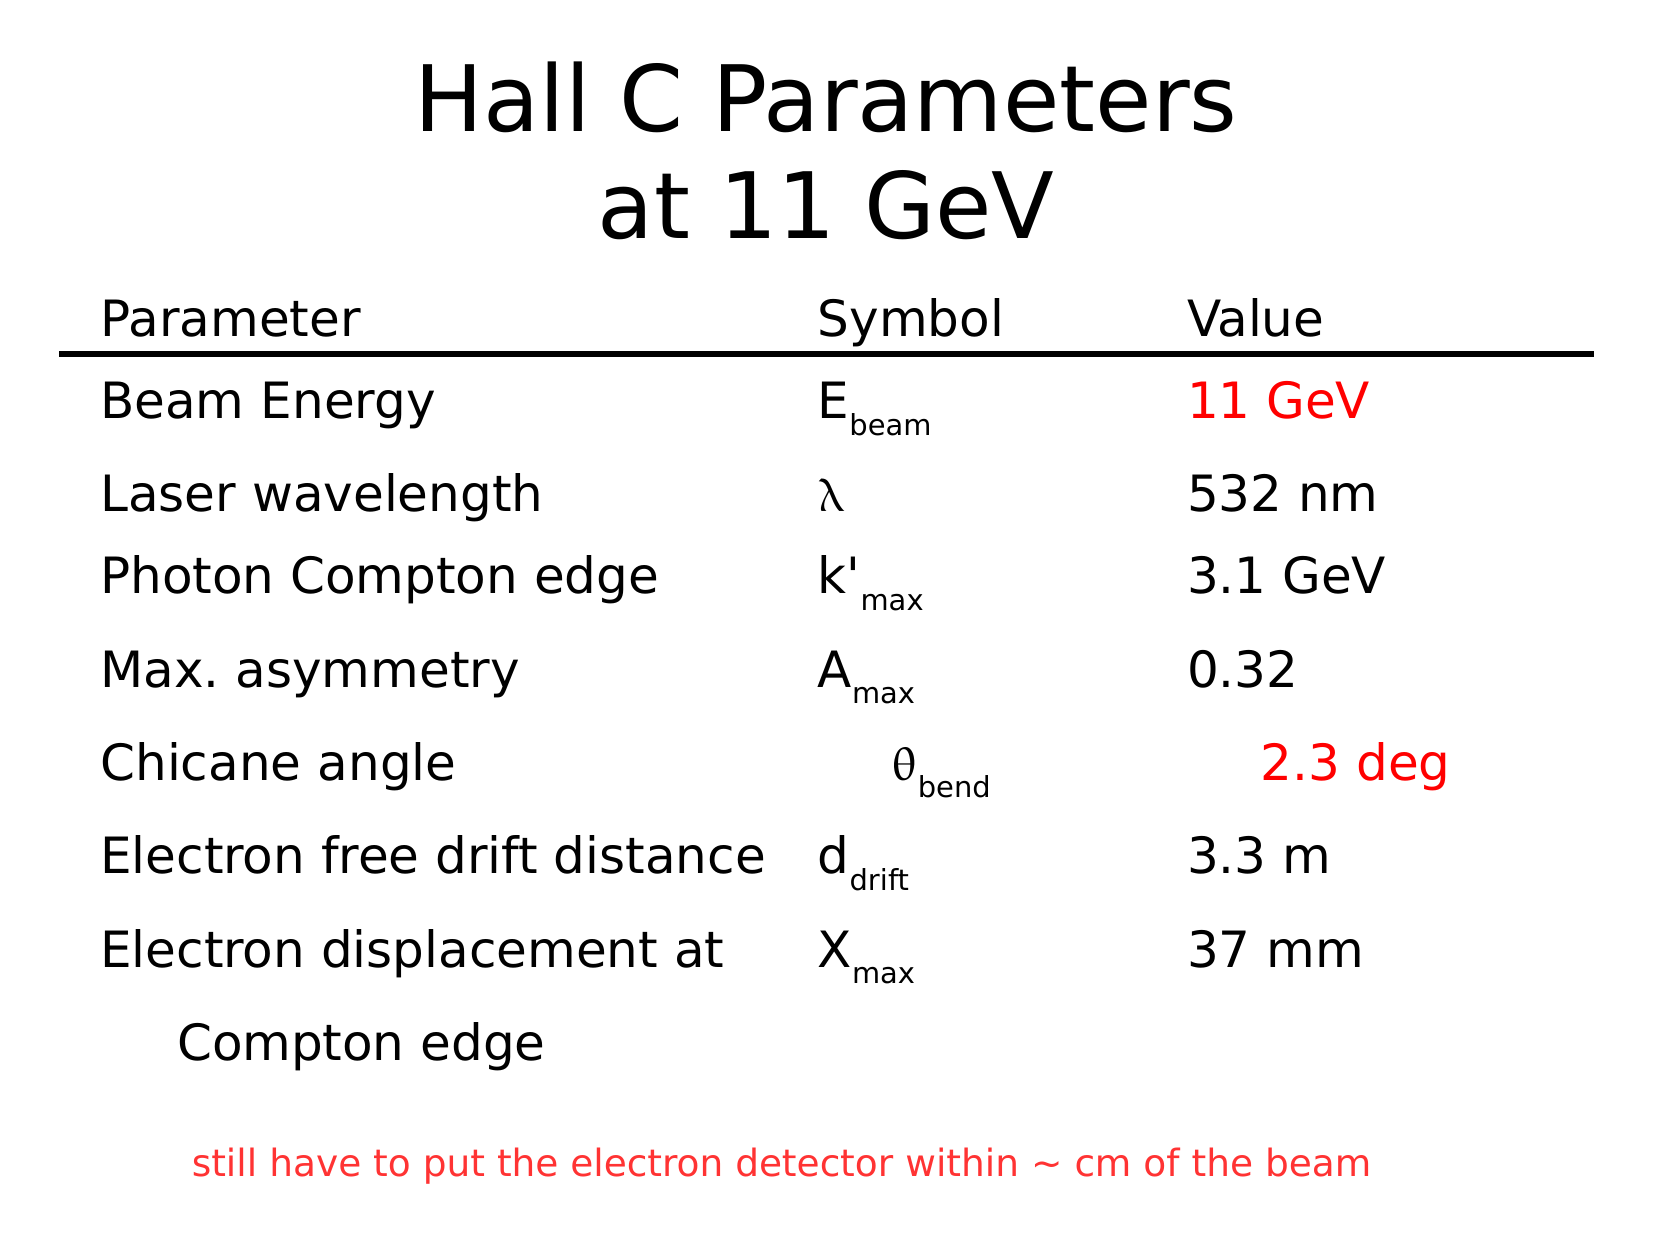

# Hall C Parameters at 11 GeV
Parameter							Symbol			Value
Beam Energy						Ebeam				11 GeV
Laser wavelength									532 nm
Photon Compton edge			k'max				3.1 GeV
Max. asymmetry					Amax				0.32
Chicane angle						bend				2.3 deg
Electron free drift distance	ddrift				3.3 m
Electron displacement at		Xmax				37 mm
Compton edge
still have to put the electron detector within ~ cm of the beam